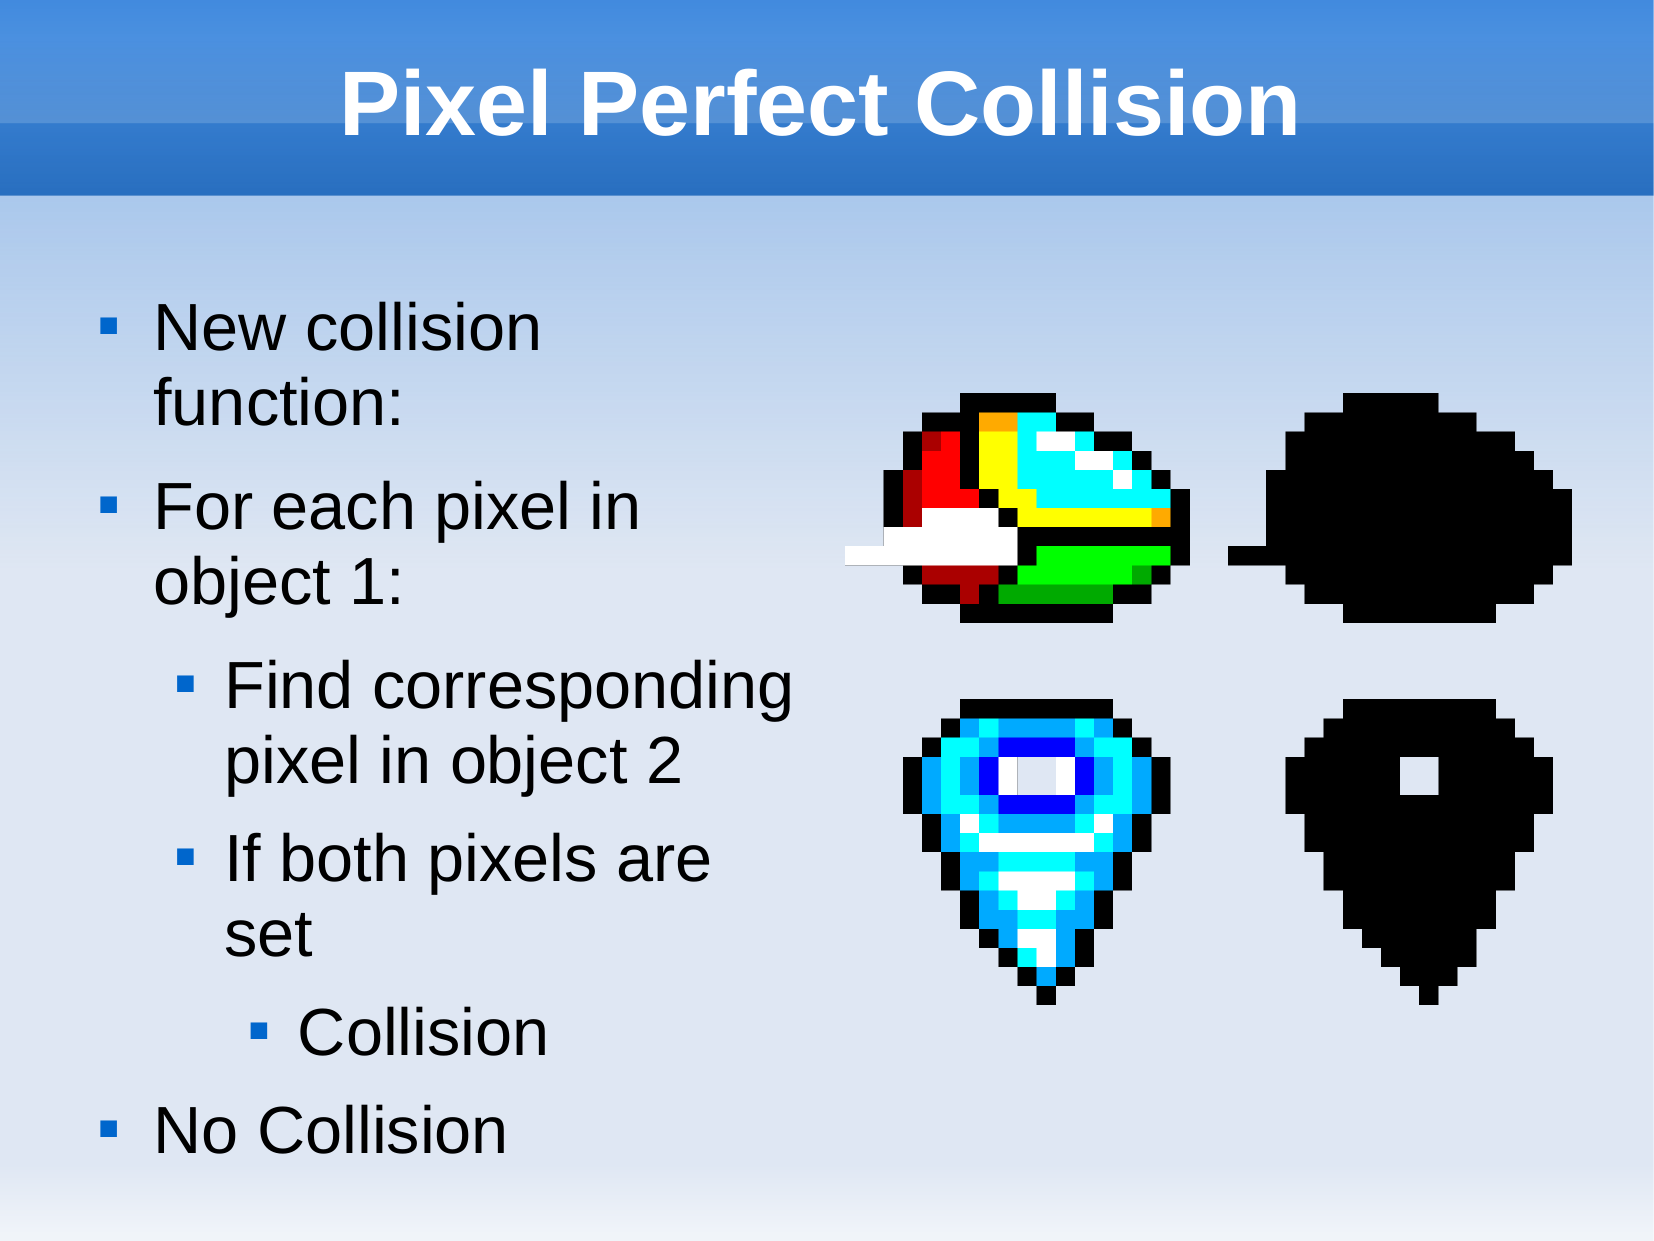

# Pixel Perfect Collision
New collision function:
For each pixel in object 1:
Find corresponding pixel in object 2
If both pixels are set
Collision
No Collision